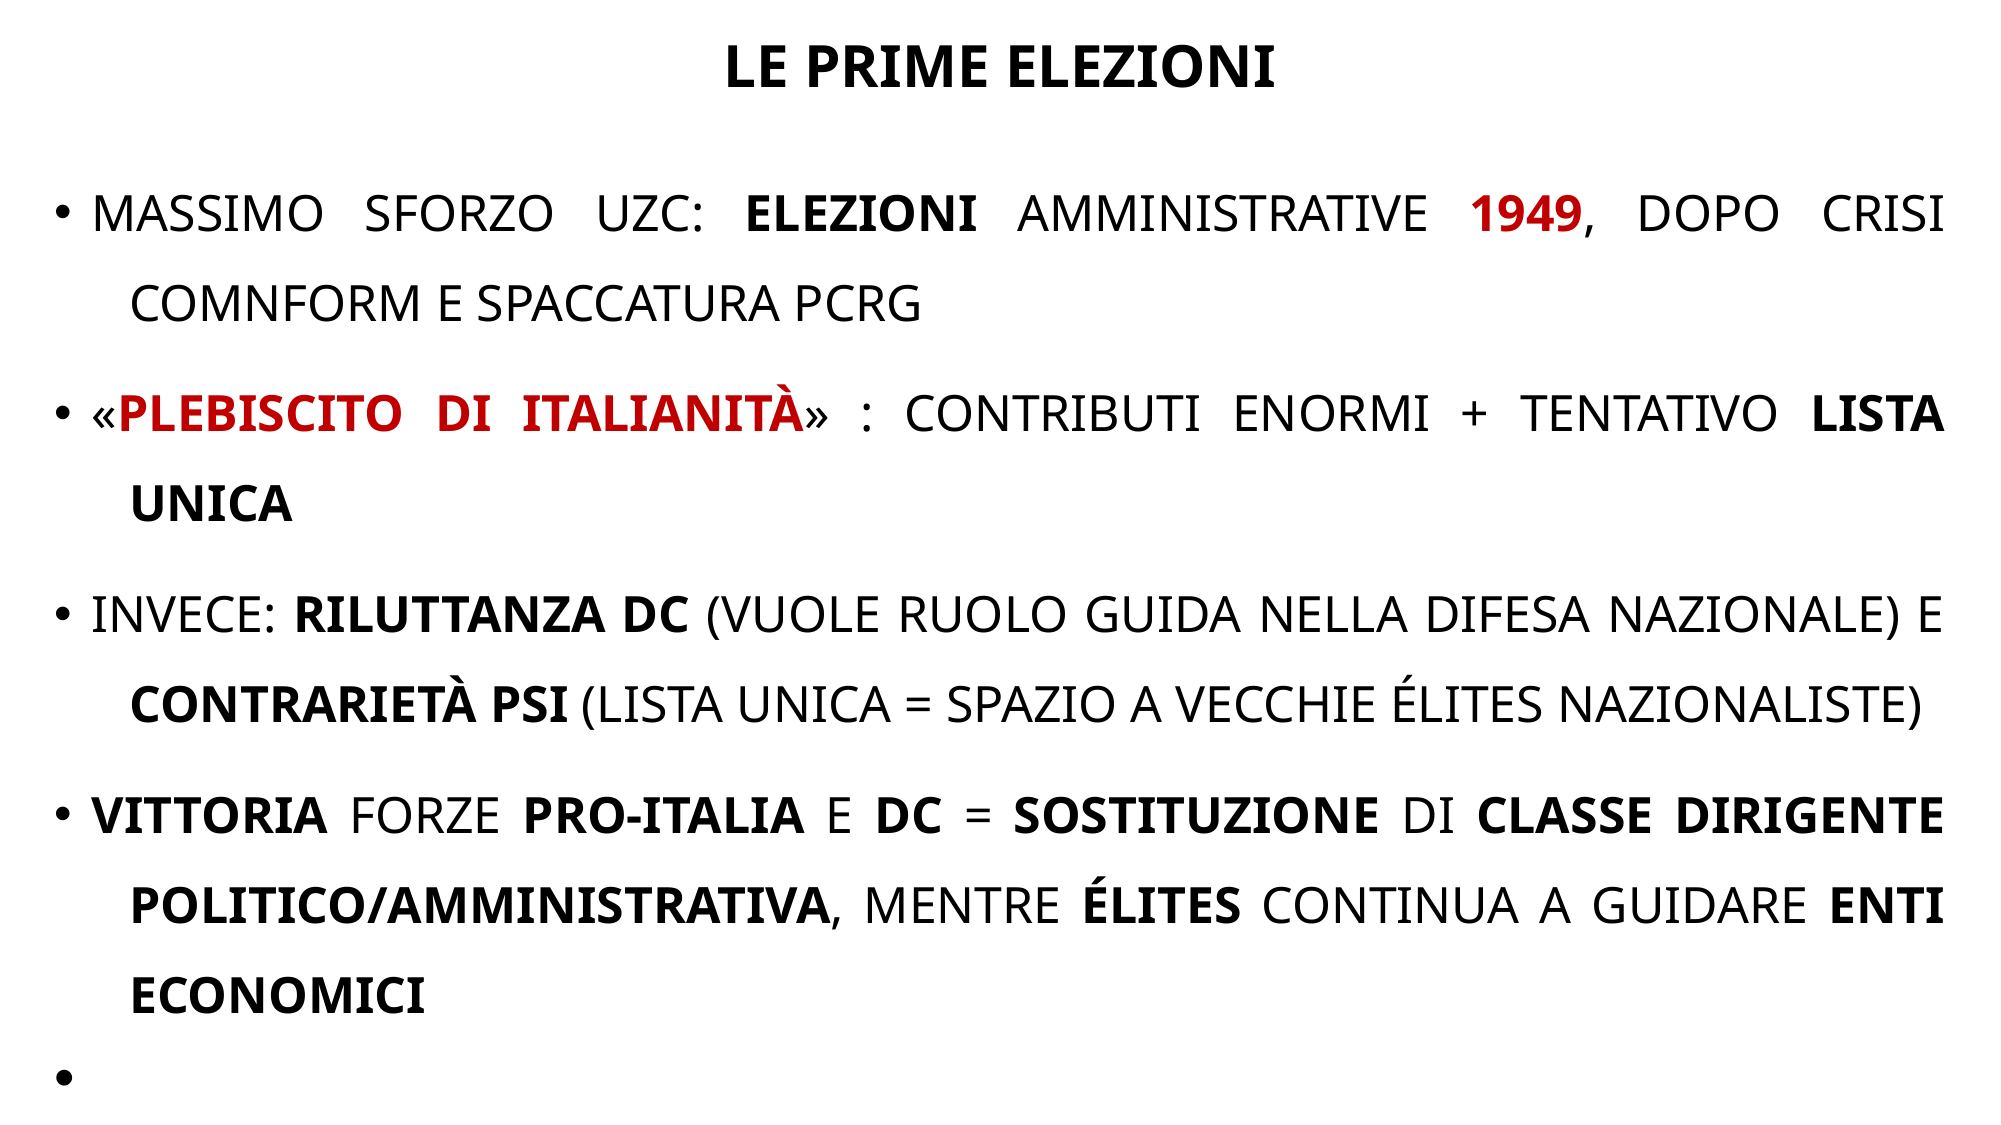

# LE PRIME ELEZIONI
MASSIMO SFORZO UZC: ELEZIONI AMMINISTRATIVE 1949, DOPO CRISI COMNFORM E SPACCATURA PCRG
«PLEBISCITO DI ITALIANITÀ» : CONTRIBUTI ENORMI + TENTATIVO LISTA UNICA
INVECE: RILUTTANZA DC (VUOLE RUOLO GUIDA NELLA DIFESA NAZIONALE) E CONTRARIETÀ PSI (LISTA UNICA = SPAZIO A VECCHIE ÉLITES NAZIONALISTE)
VITTORIA FORZE PRO-ITALIA E DC = SOSTITUZIONE DI CLASSE DIRIGENTE POLITICO/AMMINISTRATIVA, MENTRE ÉLITES CONTINUA A GUIDARE ENTI ECONOMICI